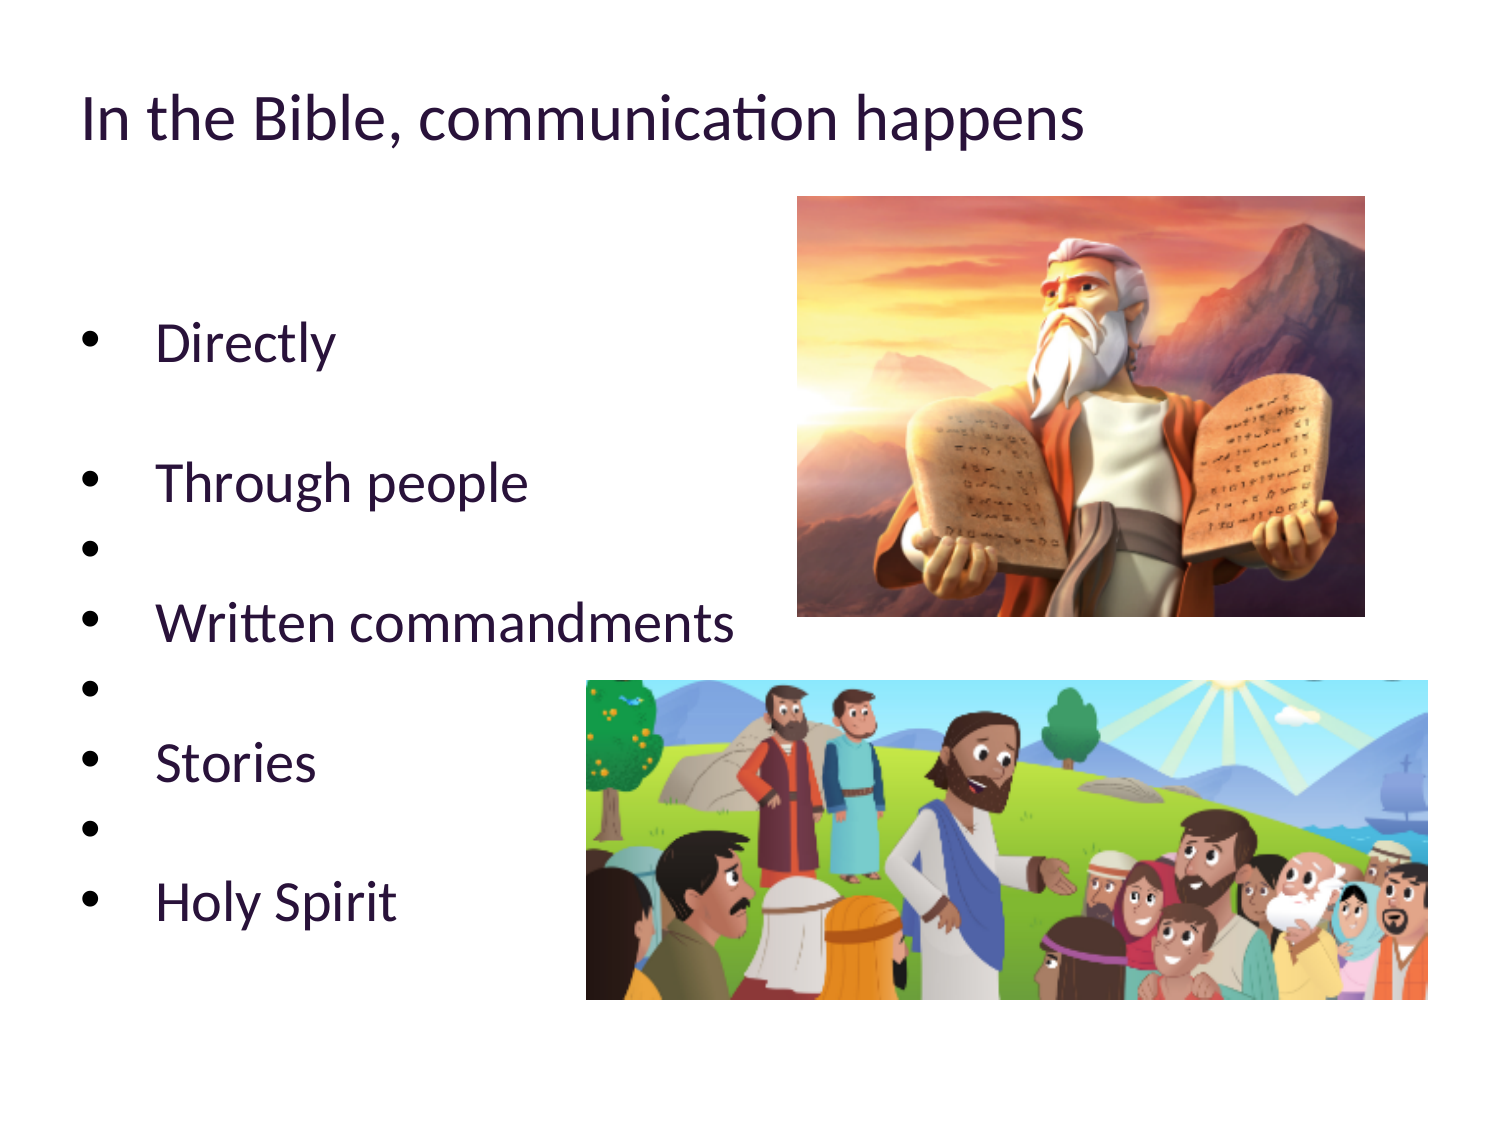

In the Bible, communication happens
Directly
Through people
Written commandments
Stories
Holy Spirit